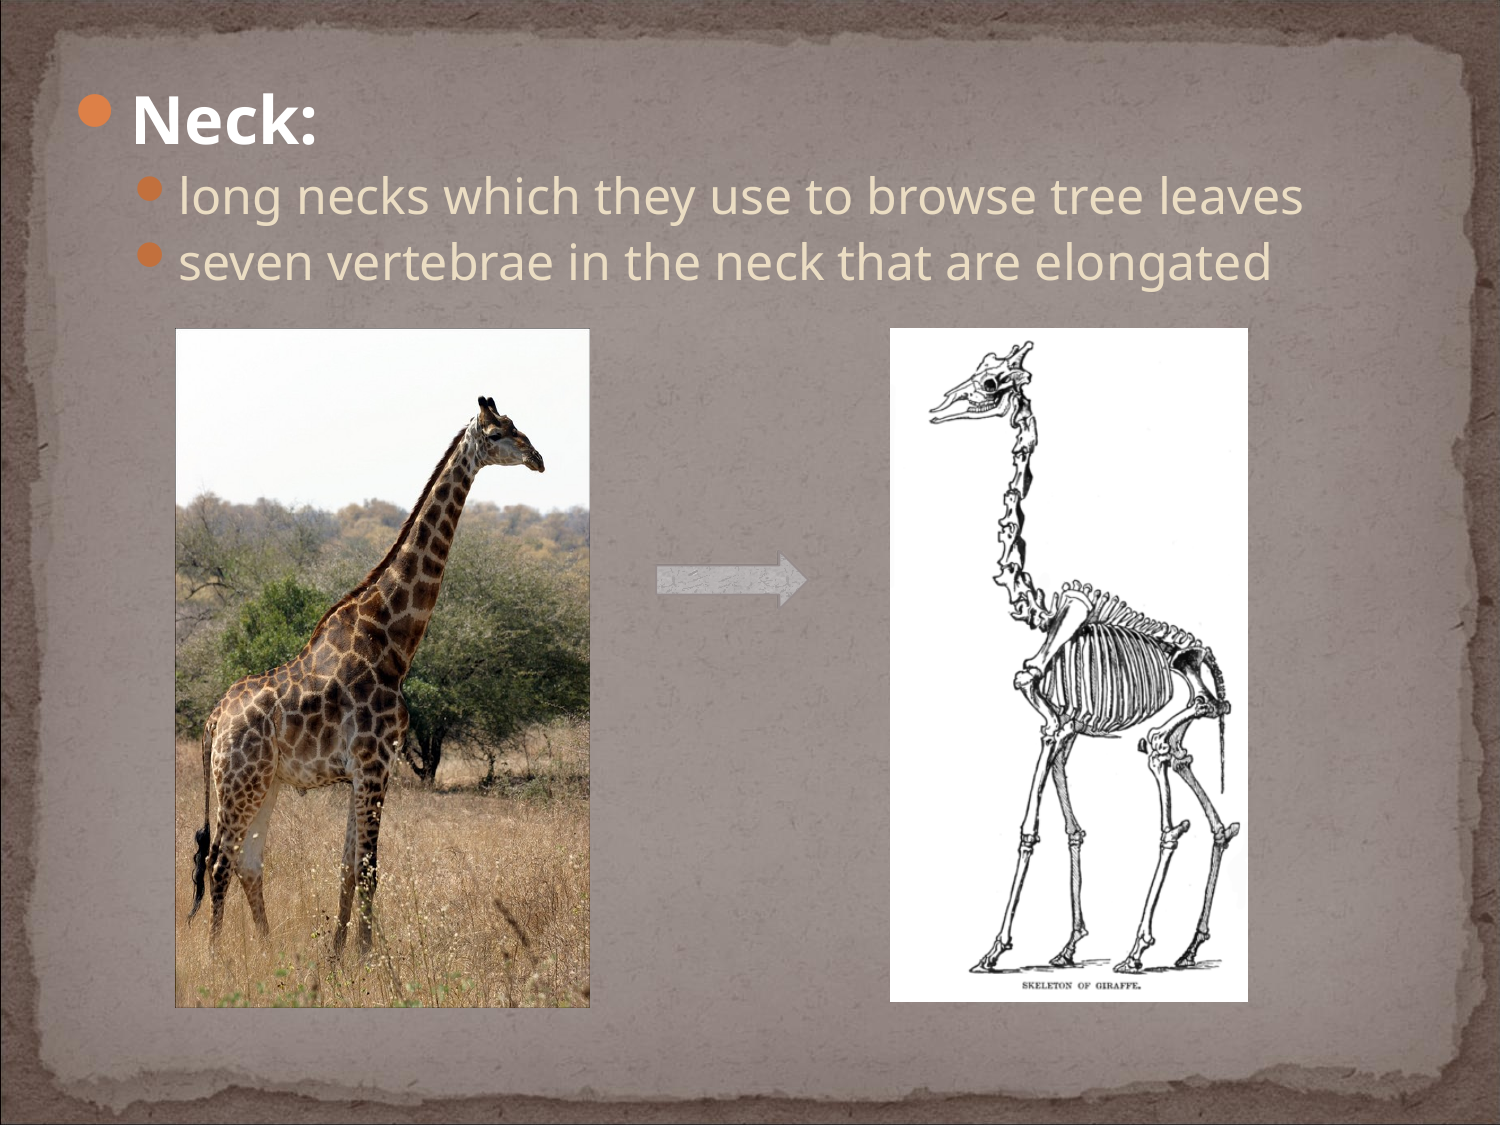

# Neck:
long necks which they use to browse tree leaves
seven vertebrae in the neck that are elongated